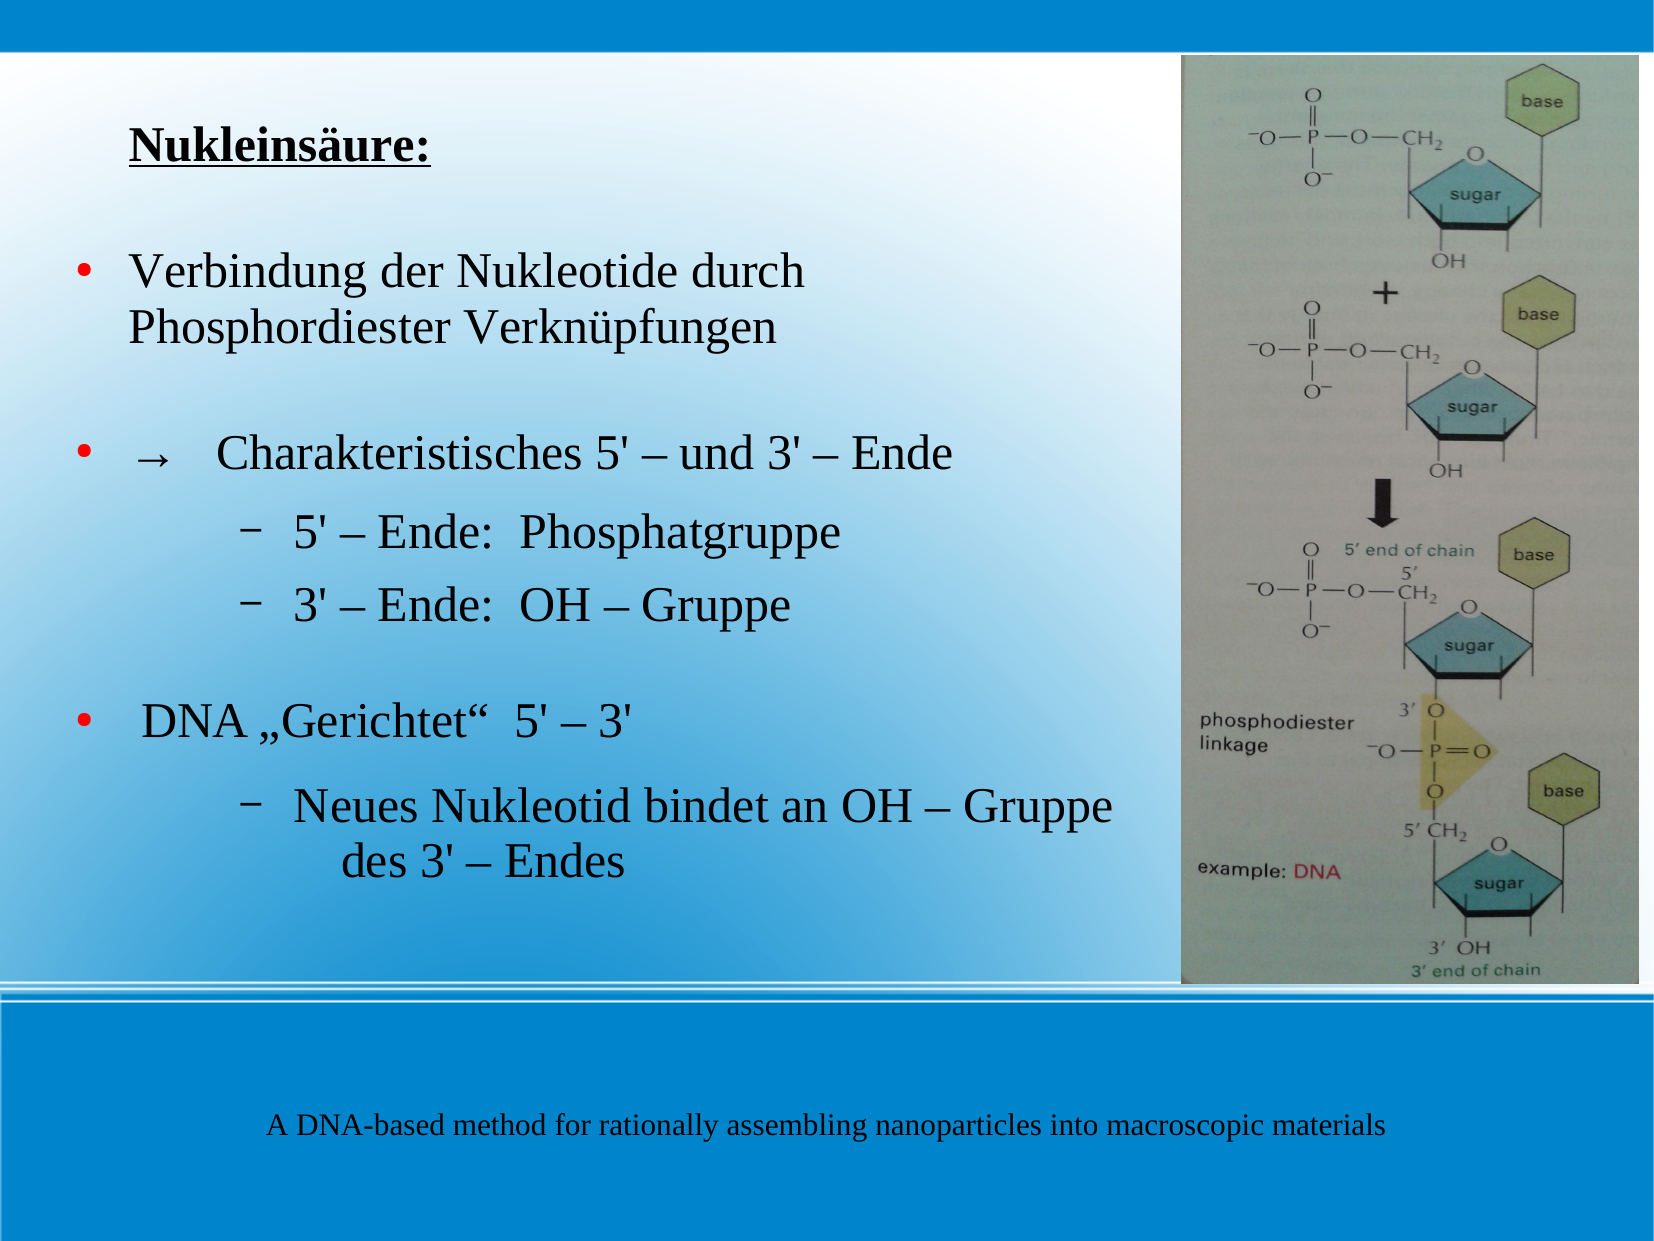

Nukleinsäure:
Verbindung der Nukleotide durch Phosphordiester Verknüpfungen
→ Charakteristisches 5' – und 3' – Ende
5' – Ende: Phosphatgruppe
3' – Ende: OH – Gruppe
 DNA „Gerichtet“ 5' – 3'
Neues Nukleotid bindet an OH – Gruppe des 3' – Endes
# A DNA-based method for rationally assembling nanoparticles into macroscopic materials